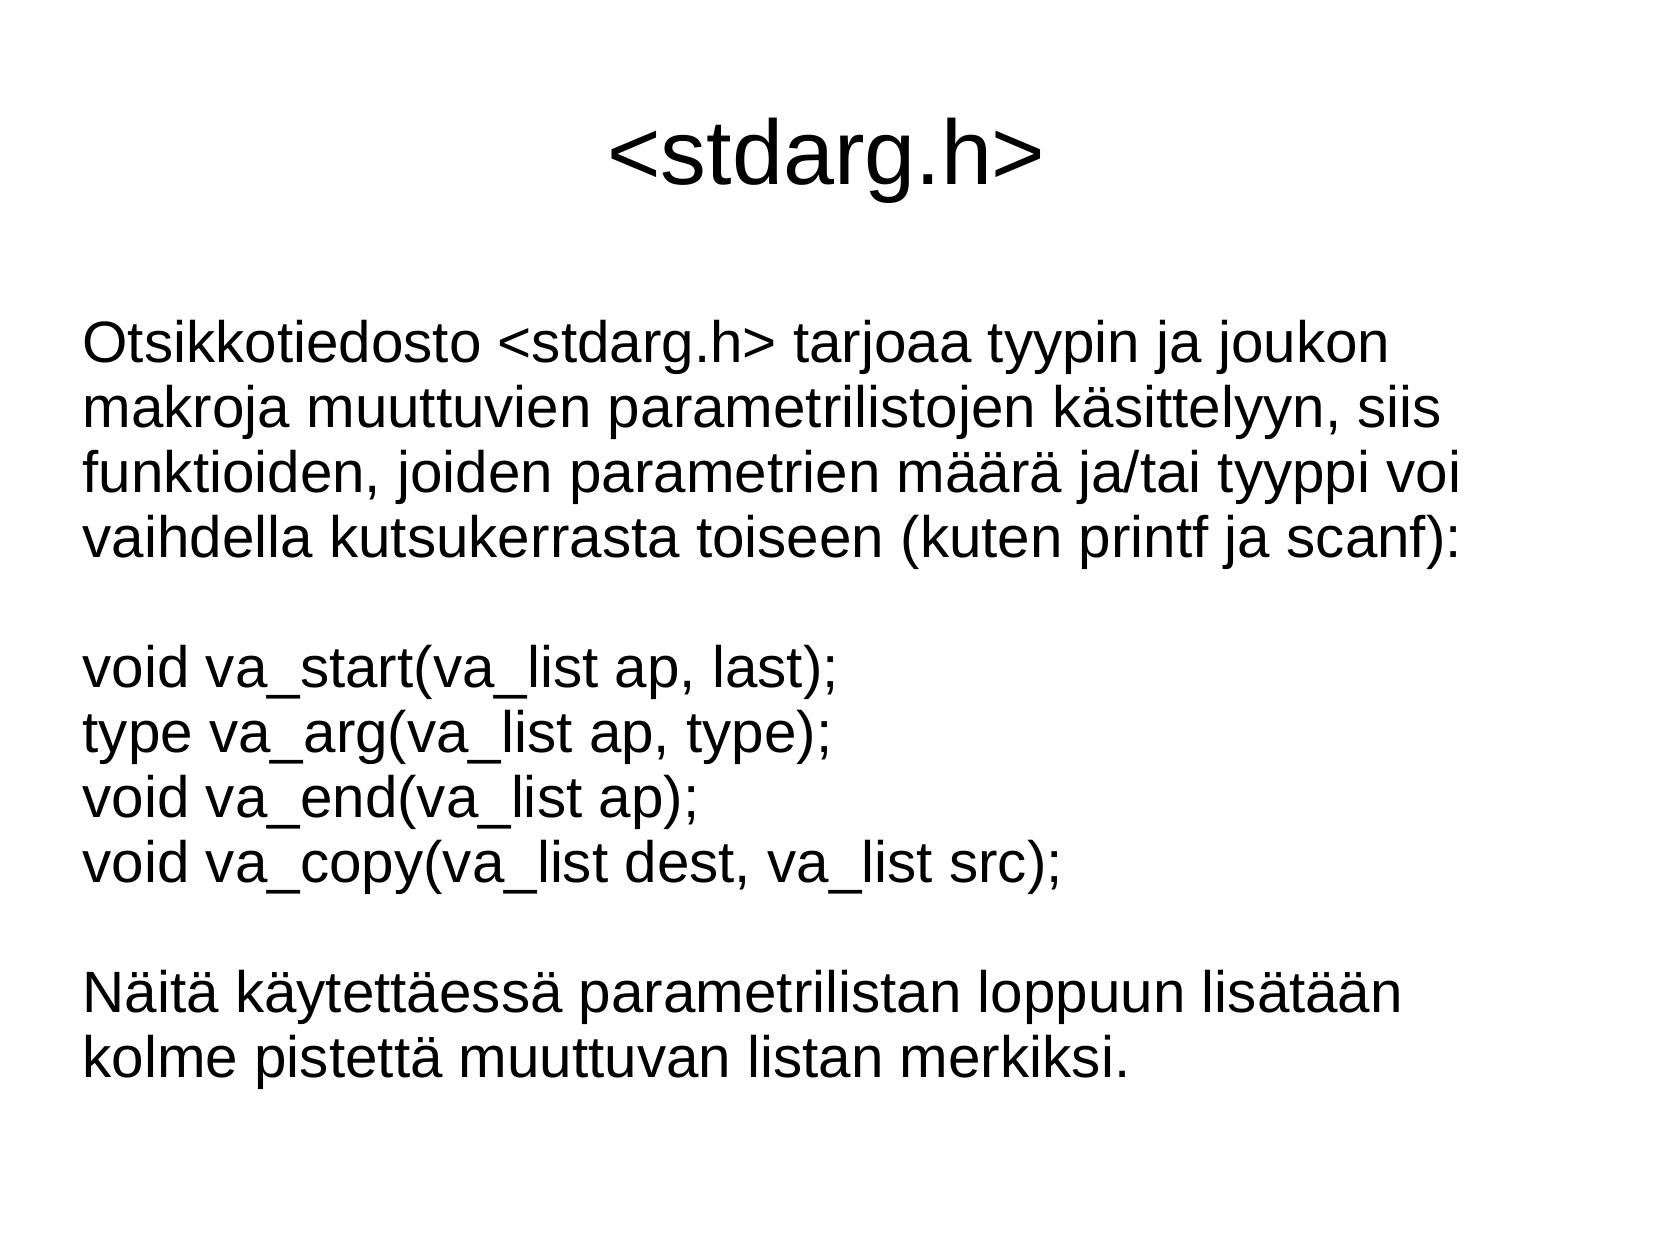

# <stdarg.h>
Otsikkotiedosto <stdarg.h> tarjoaa tyypin ja joukon makroja muuttuvien parametrilistojen käsittelyyn, siis funktioiden, joiden parametrien määrä ja/tai tyyppi voi vaihdella kutsukerrasta toiseen (kuten printf ja scanf):
void va_start(va_list ap, last);
type va_arg(va_list ap, type);
void va_end(va_list ap);
void va_copy(va_list dest, va_list src);
Näitä käytettäessä parametrilistan loppuun lisätään
kolme pistettä muuttuvan listan merkiksi.